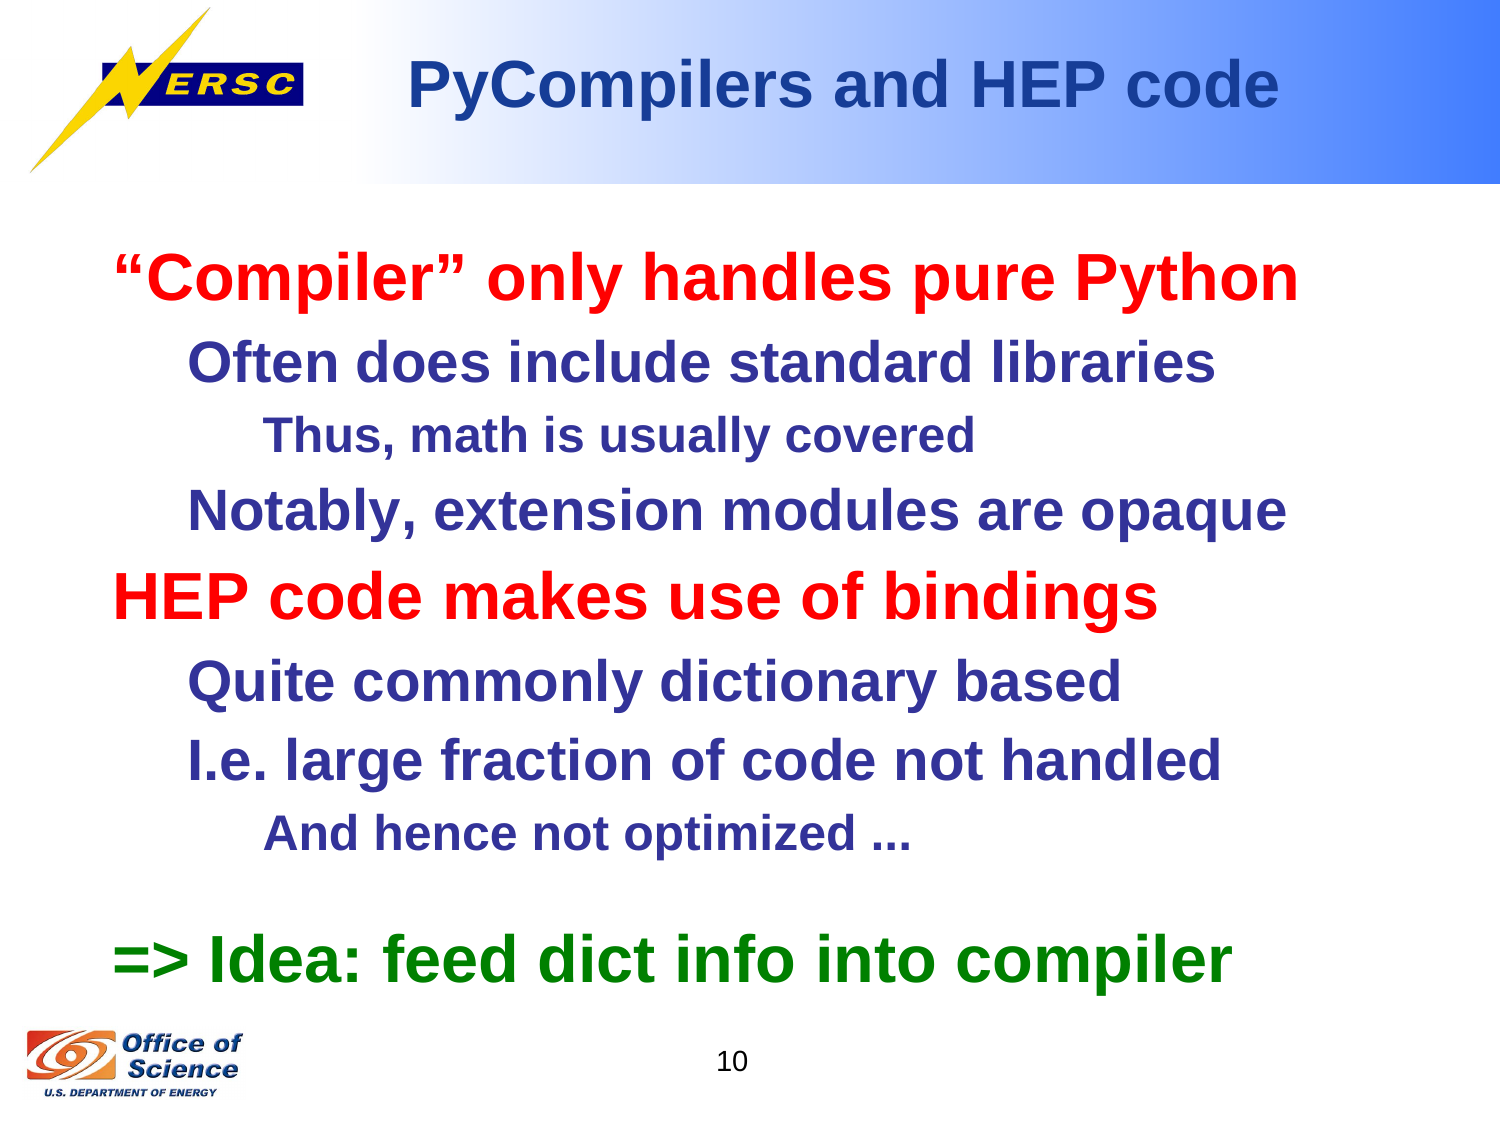

# PyCompilers and HEP code
“Compiler” only handles pure Python
Often does include standard libraries
Thus, math is usually covered
Notably, extension modules are opaque
HEP code makes use of bindings
Quite commonly dictionary based
I.e. large fraction of code not handled
And hence not optimized ...
=> Idea: feed dict info into compiler